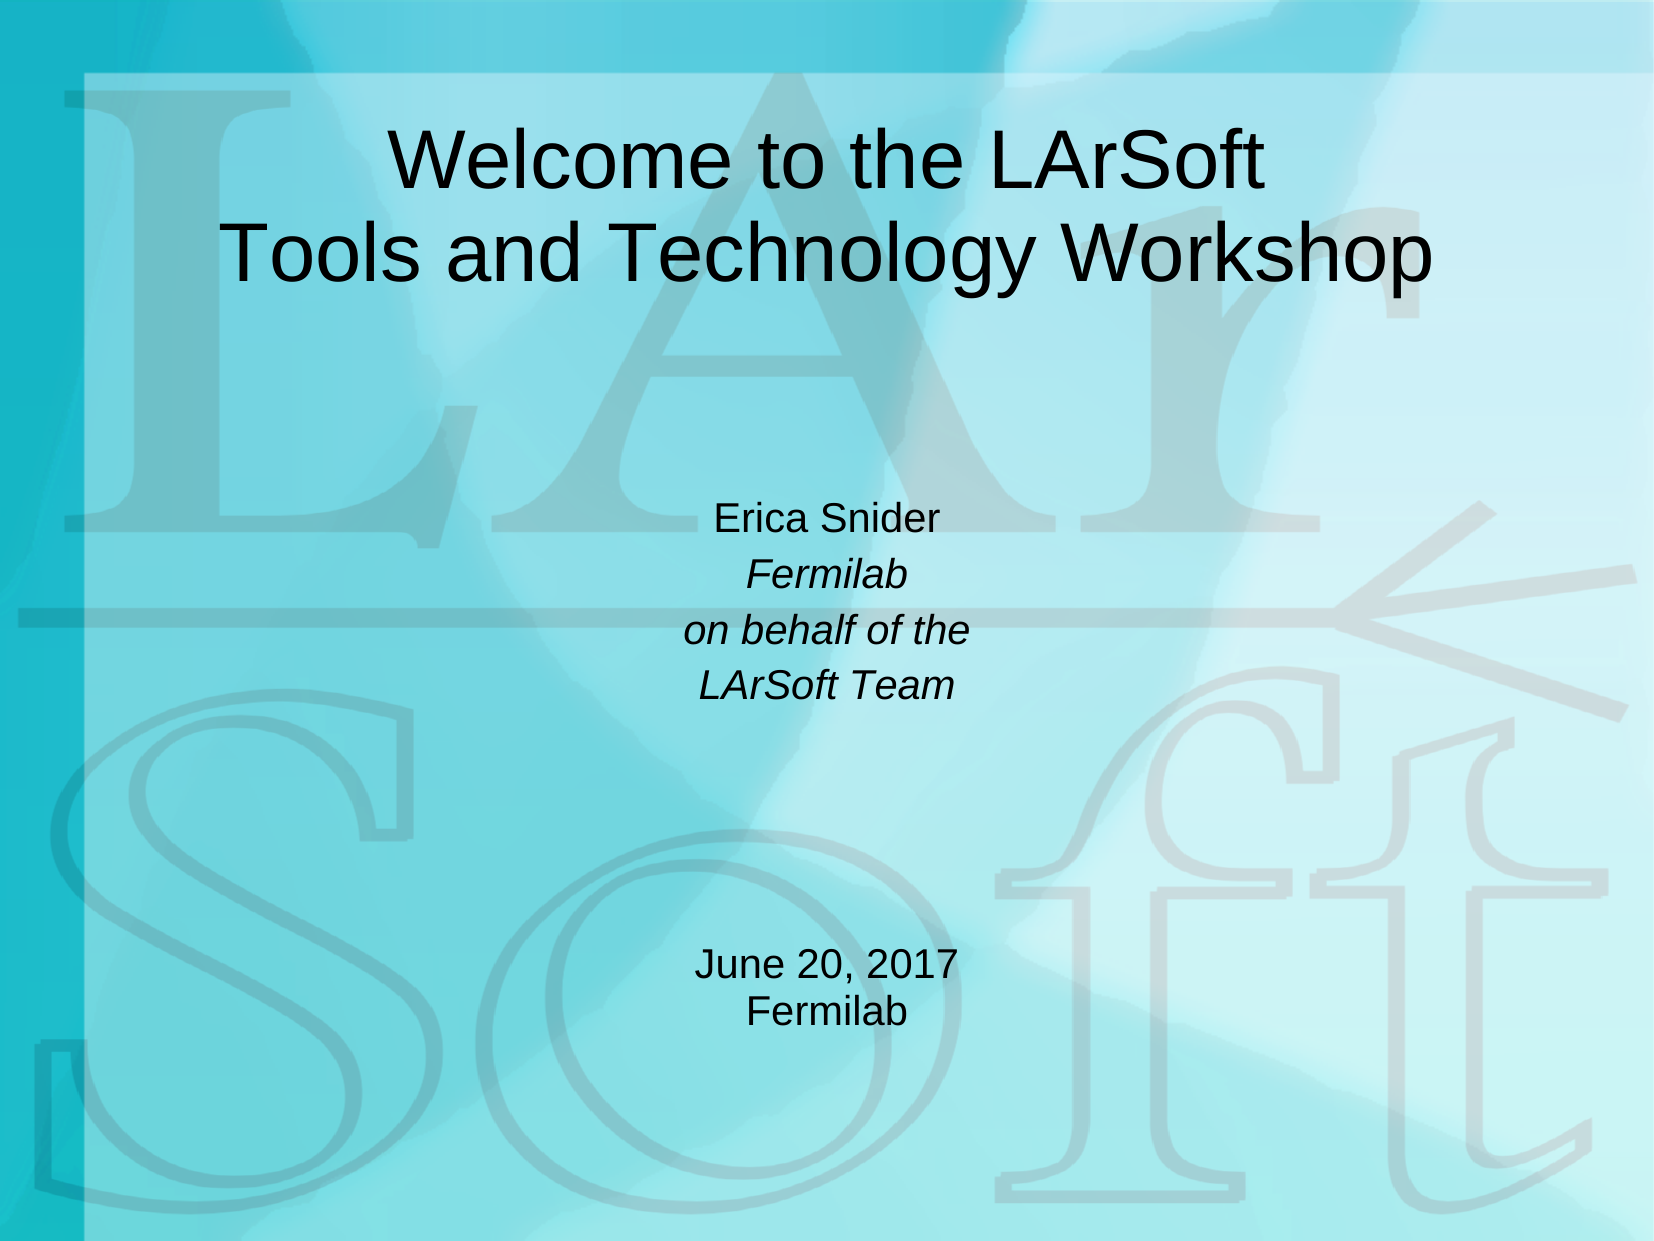

# Welcome to the LArSoft Tools and Technology Workshop
Erica Snider
Fermilab
on behalf of the
LArSoft Team
June 20, 2017
Fermilab